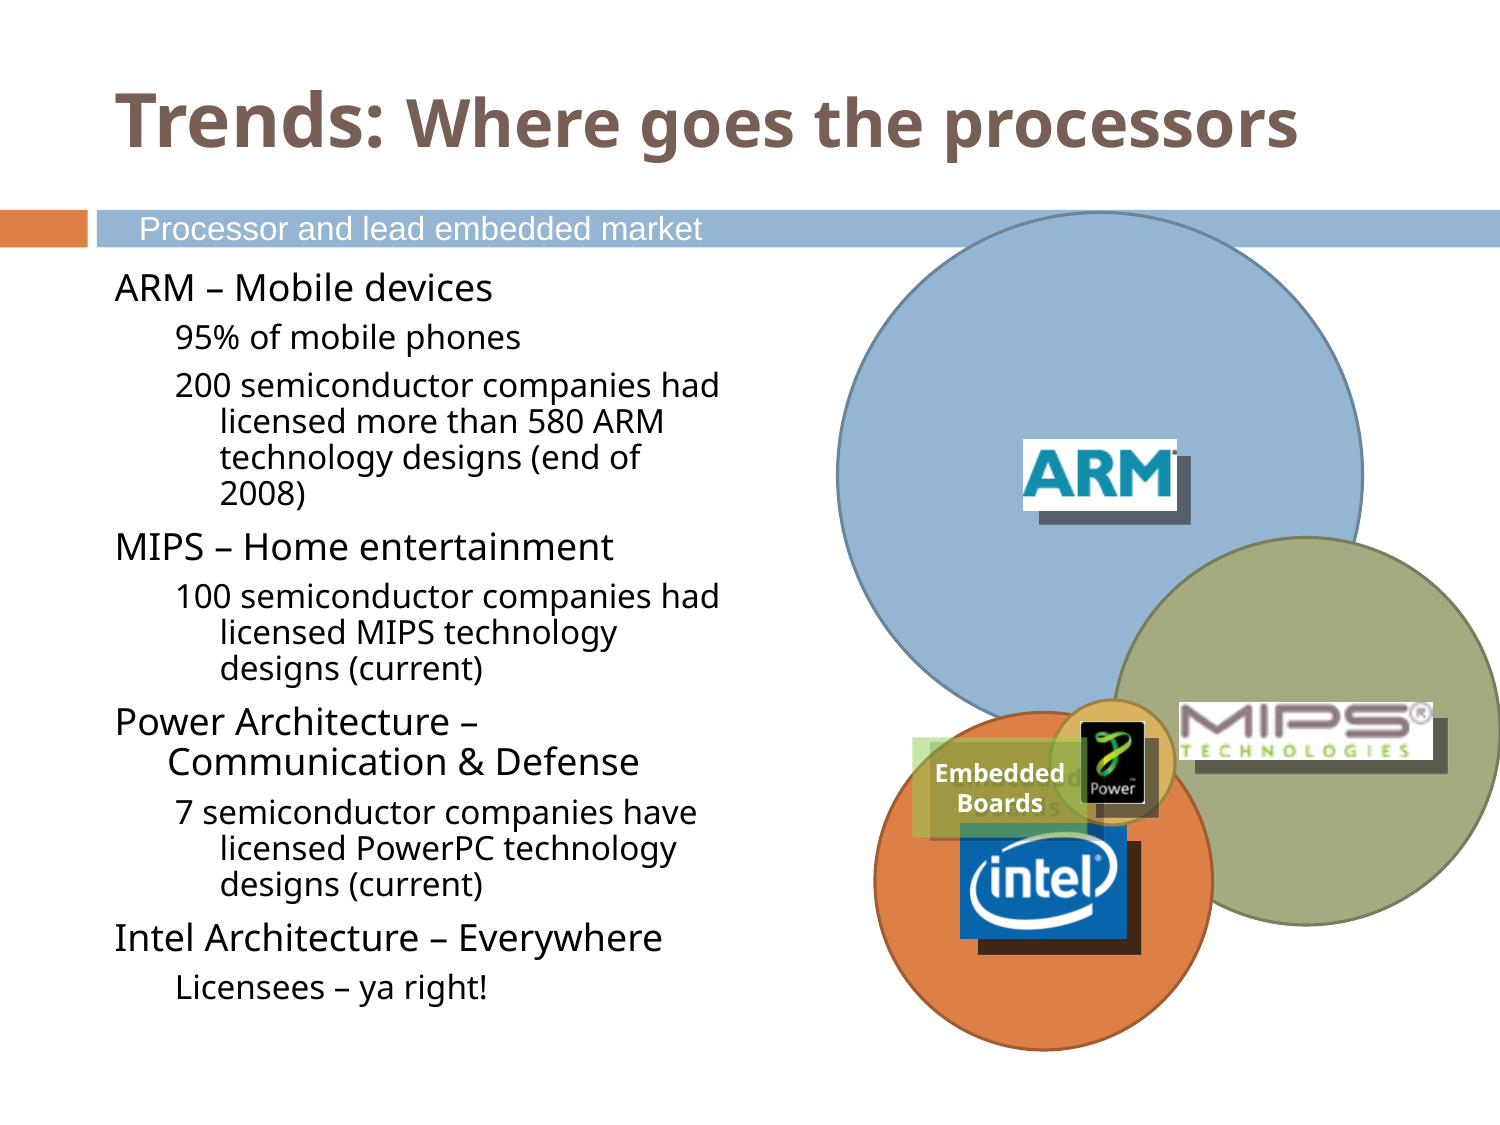

# Trends: Where goes the processors
Processor and lead embedded market
ARM
ARM – Mobile devices
95% of mobile phones
200 semiconductor companies had licensed more than 580 ARM technology designs (end of 2008)
MIPS – Home entertainment
100 semiconductor companies had licensed MIPS technology designs (current)
Power Architecture – Communication & Defense
7 semiconductor companies have licensed PowerPC technology designs (current)
Intel Architecture – Everywhere
Licensees – ya right!
MIPS
Embedded
Boards